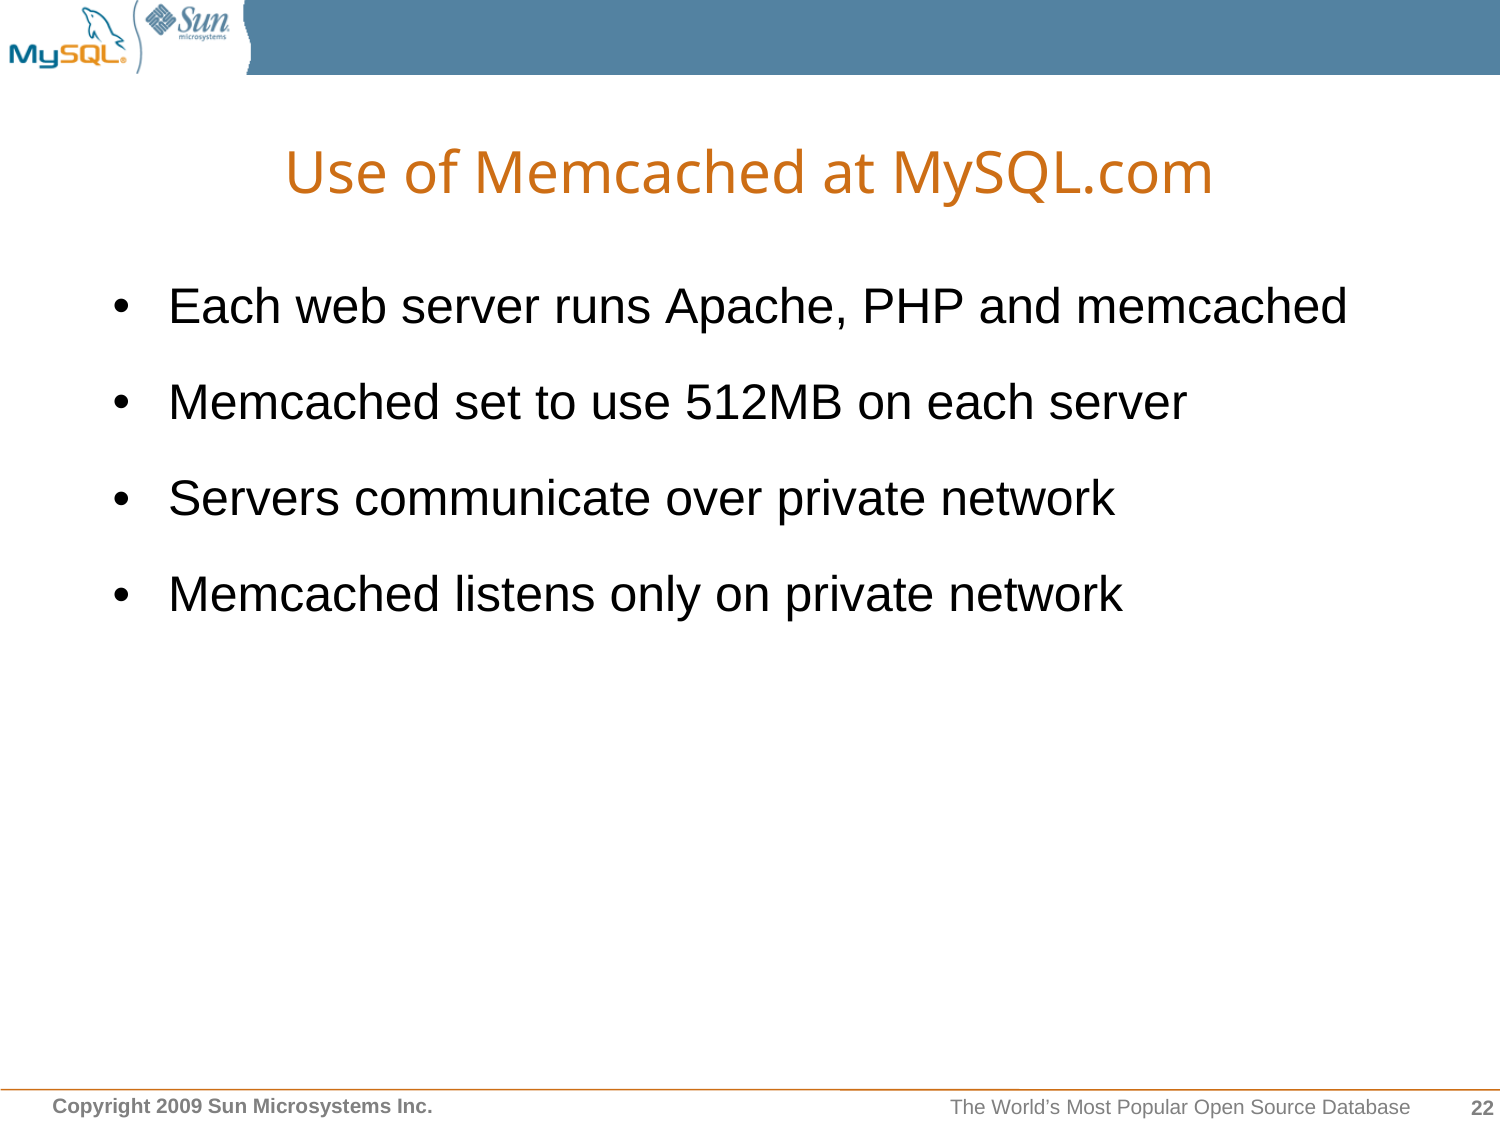

# Use of Memcached at MySQL.com
Each web server runs Apache, PHP and memcached
Memcached set to use 512MB on each server
Servers communicate over private network
Memcached listens only on private network